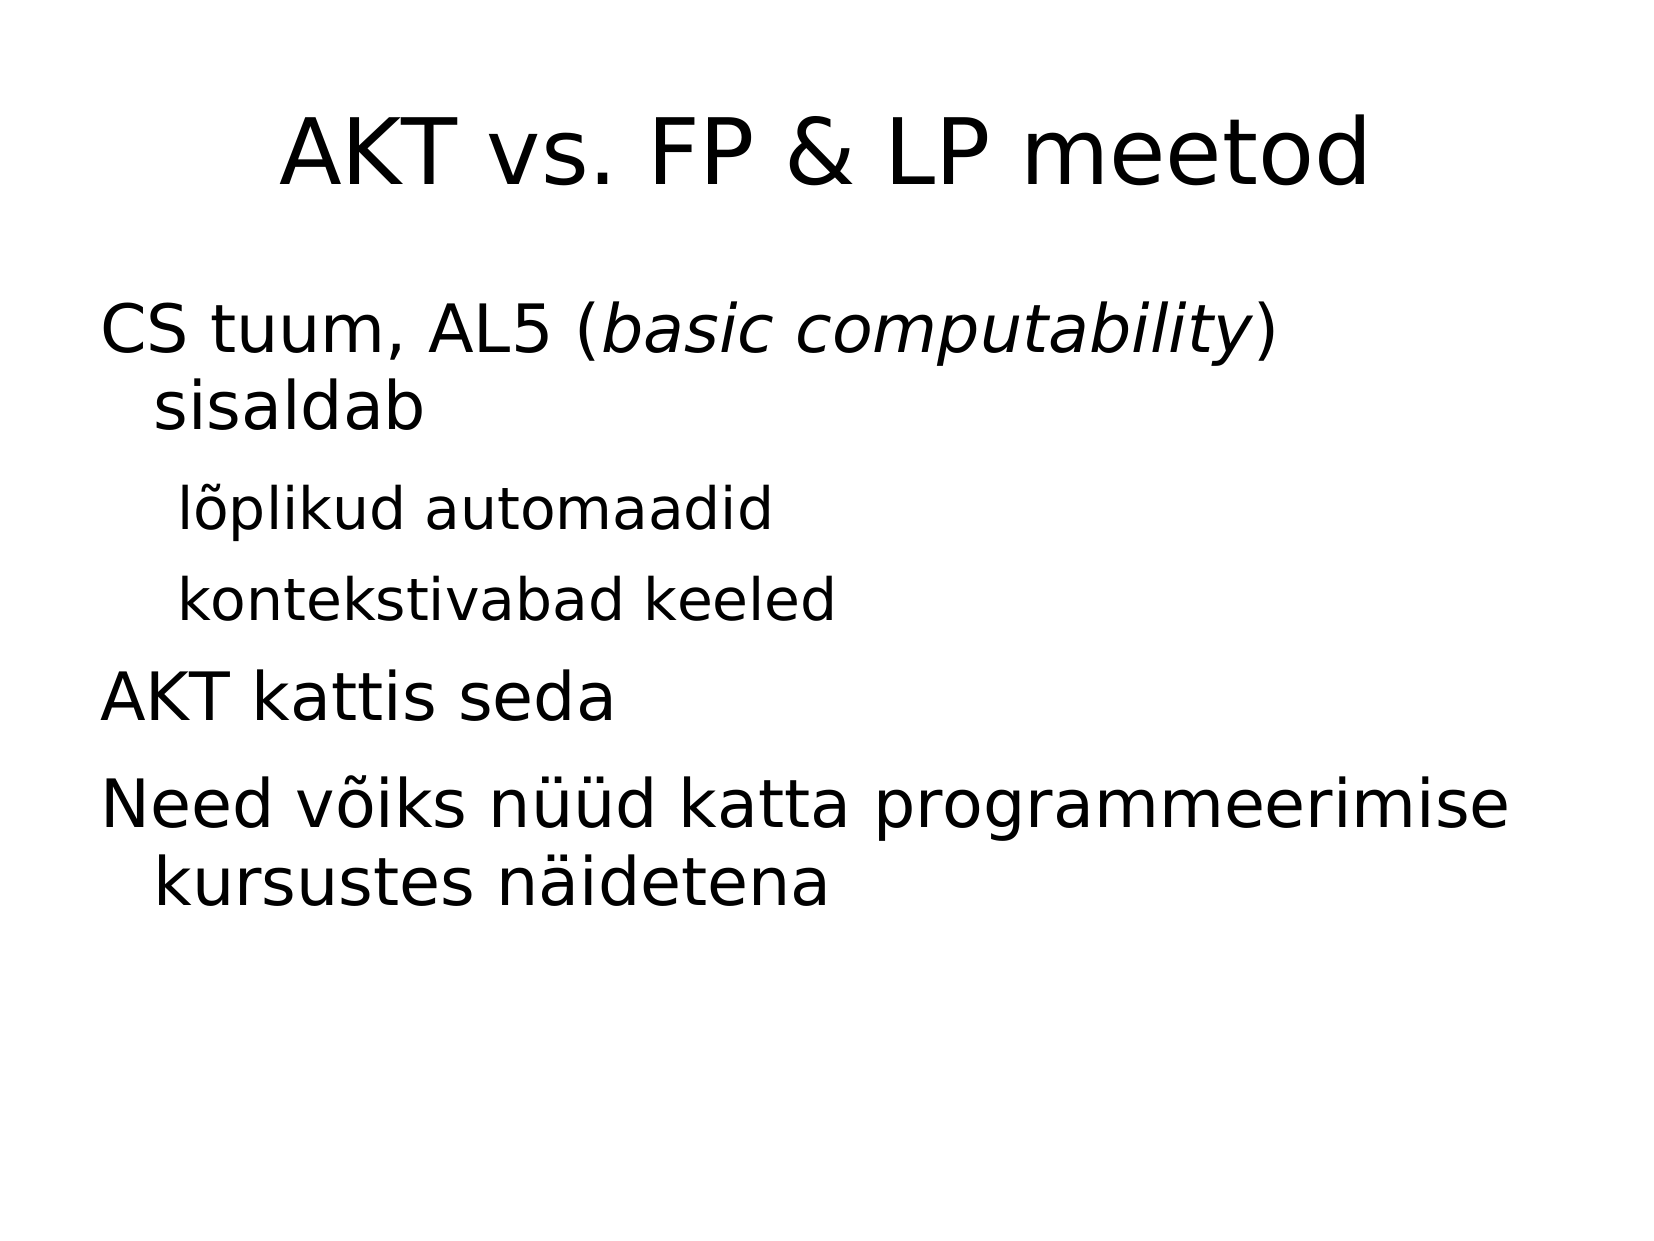

# AKT vs. FP & LP meetod
CS tuum, AL5 (basic computability) sisaldab
lõplikud automaadid
kontekstivabad keeled
AKT kattis seda
Need võiks nüüd katta programmeerimise kursustes näidetena